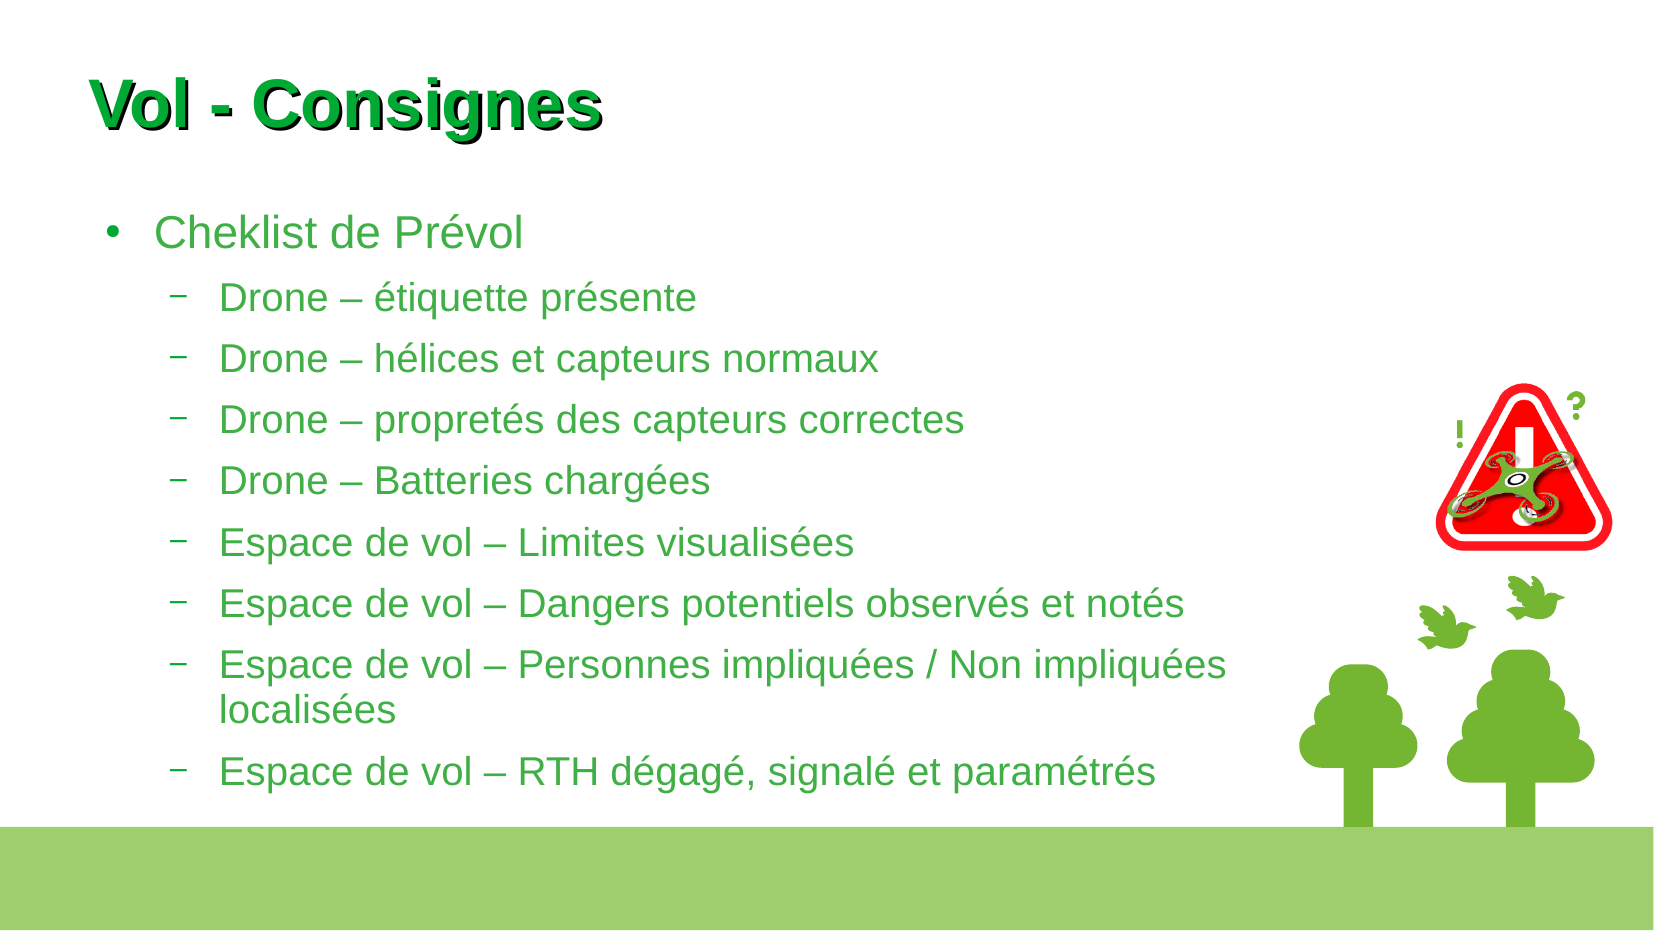

# Vol - Consignes
Cheklist de Prévol
Drone – étiquette présente
Drone – hélices et capteurs normaux
Drone – propretés des capteurs correctes
Drone – Batteries chargées
Espace de vol – Limites visualisées
Espace de vol – Dangers potentiels observés et notés
Espace de vol – Personnes impliquées / Non impliquées localisées
Espace de vol – RTH dégagé, signalé et paramétrés